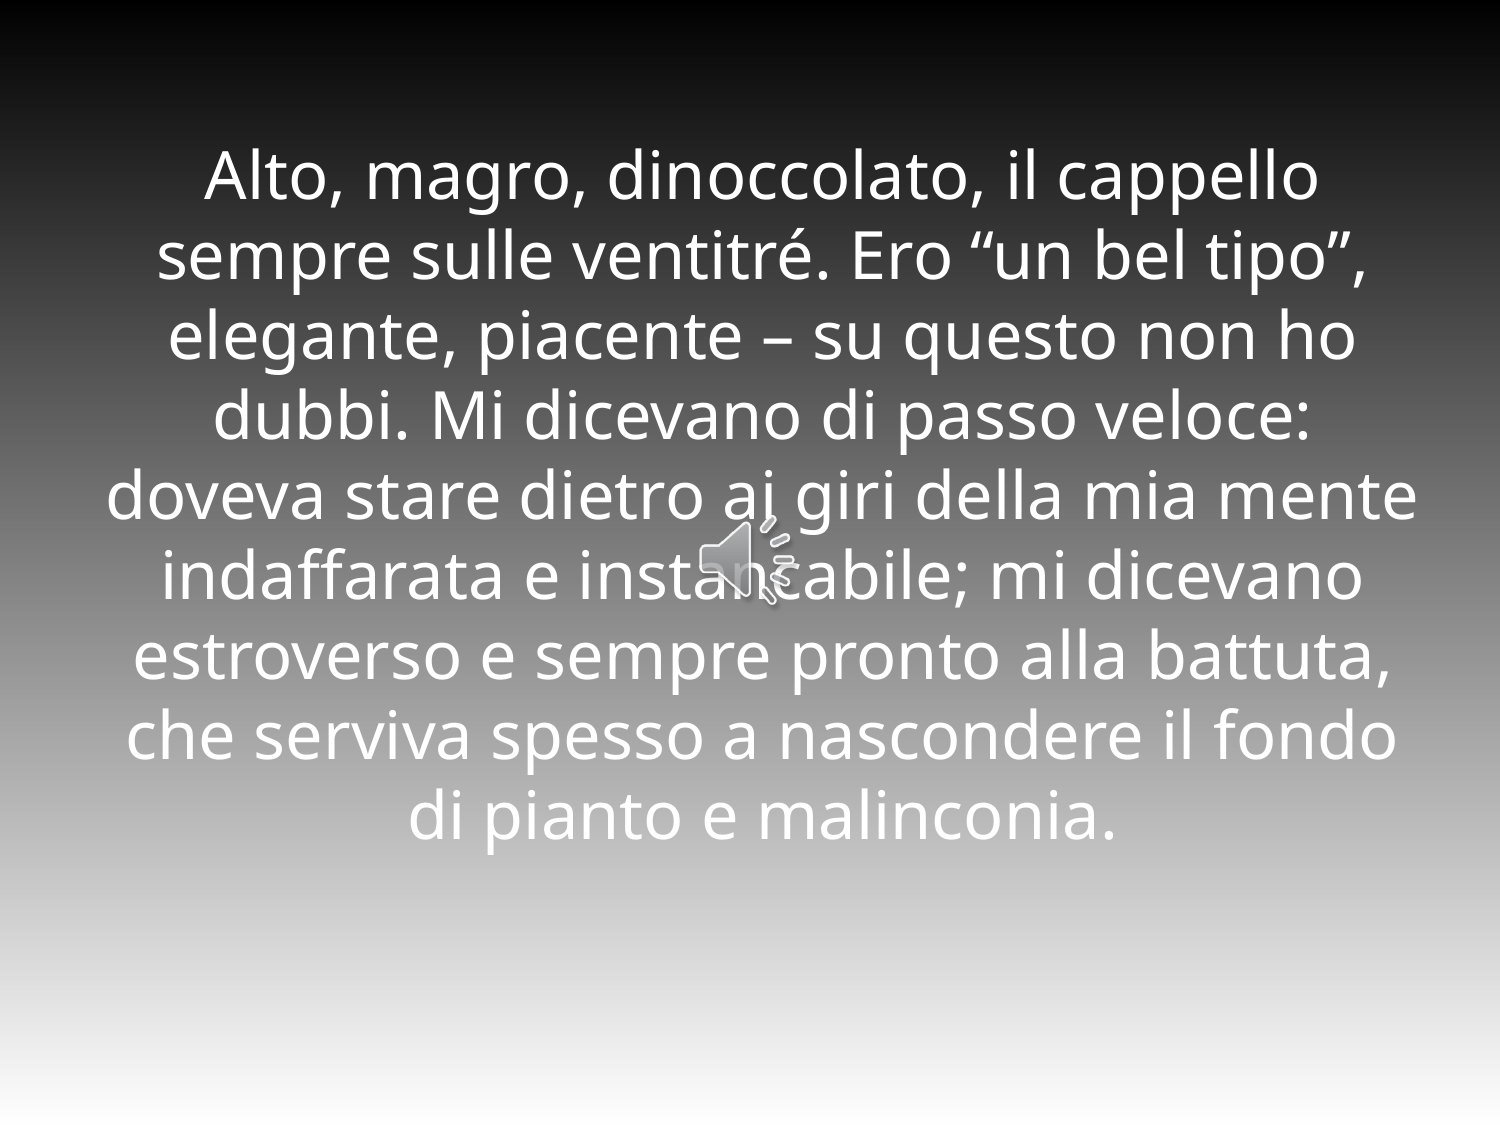

# Alto, magro, dinoccolato, il cappello sempre sulle ventitré. Ero “un bel tipo”, elegante, piacente – su questo non ho dubbi. Mi dicevano di passo veloce: doveva stare dietro ai giri della mia mente indaffarata e instancabile; mi dicevano estroverso e sempre pronto alla battuta, che serviva spesso a nascondere il fondo di pianto e malinconia.